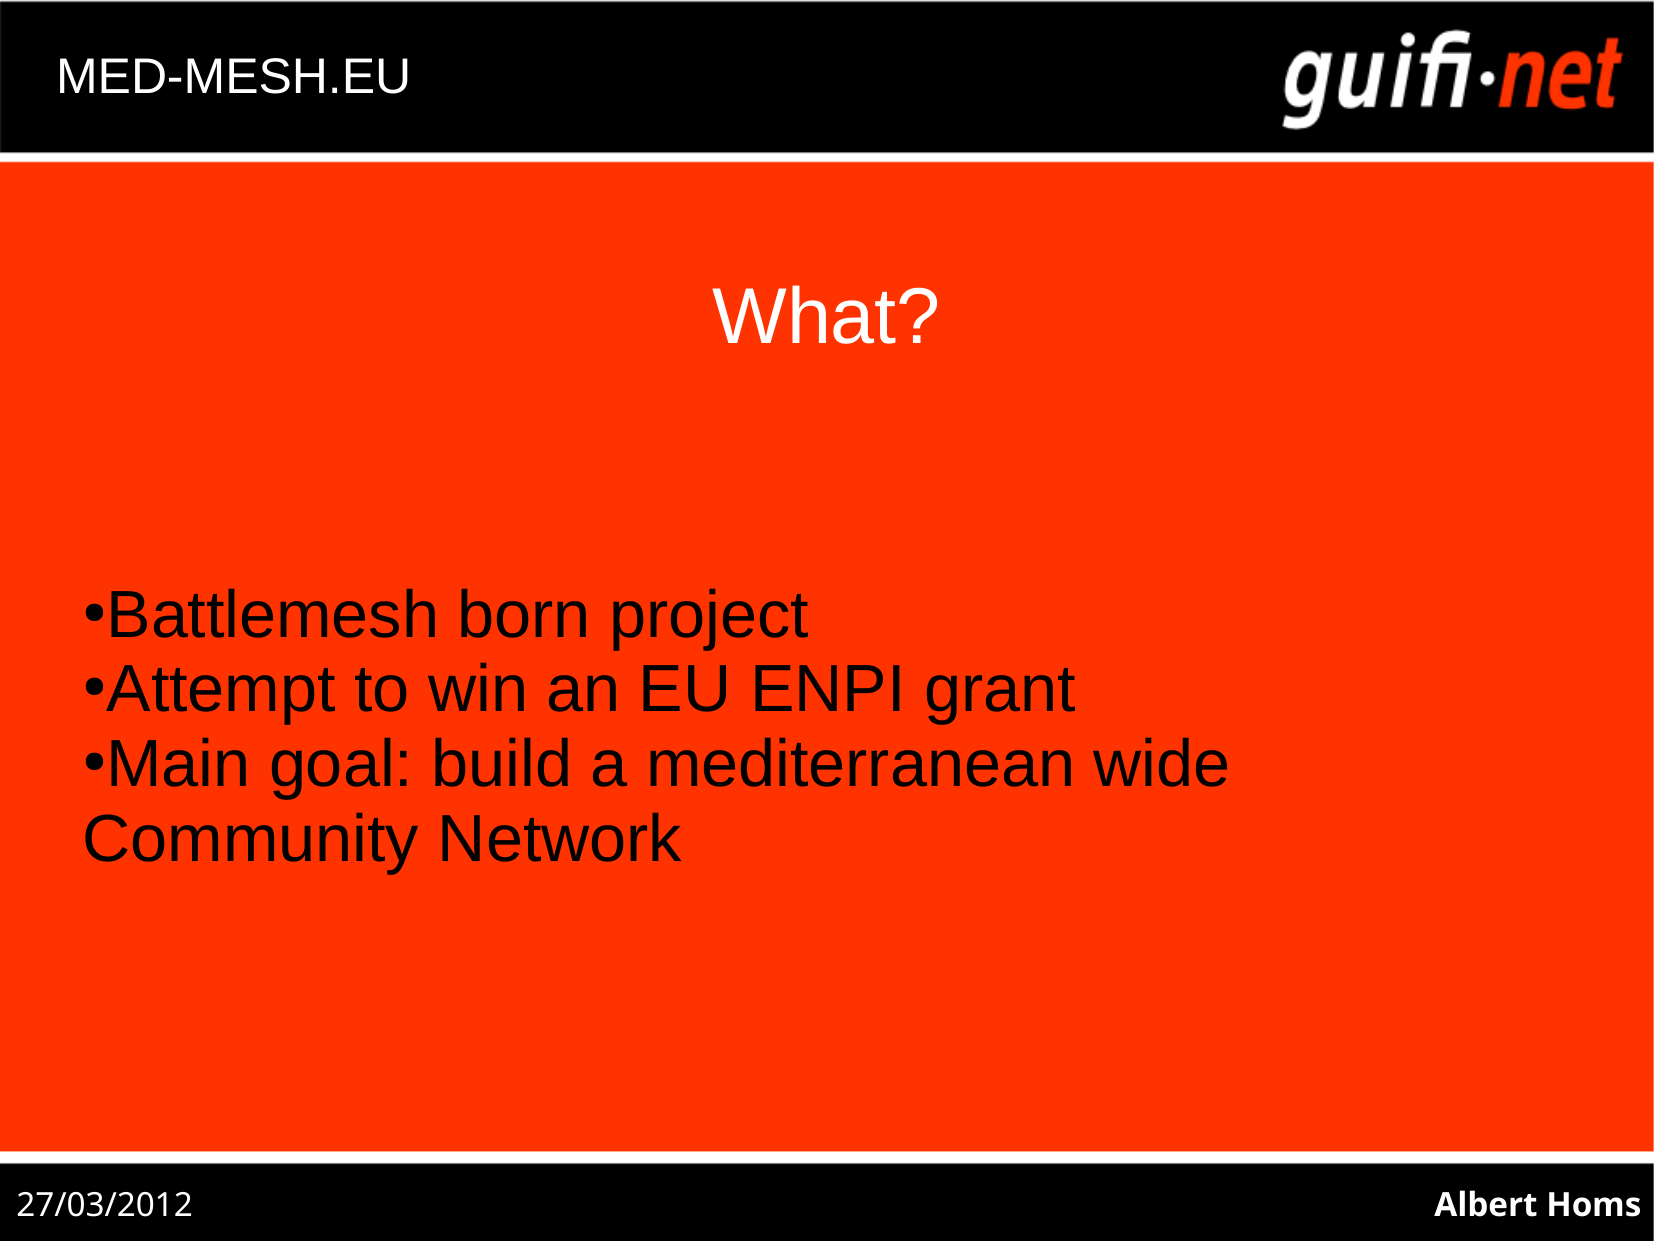

# What?
Battlemesh born project
Attempt to win an EU ENPI grant
Main goal: build a mediterranean wide Community Network